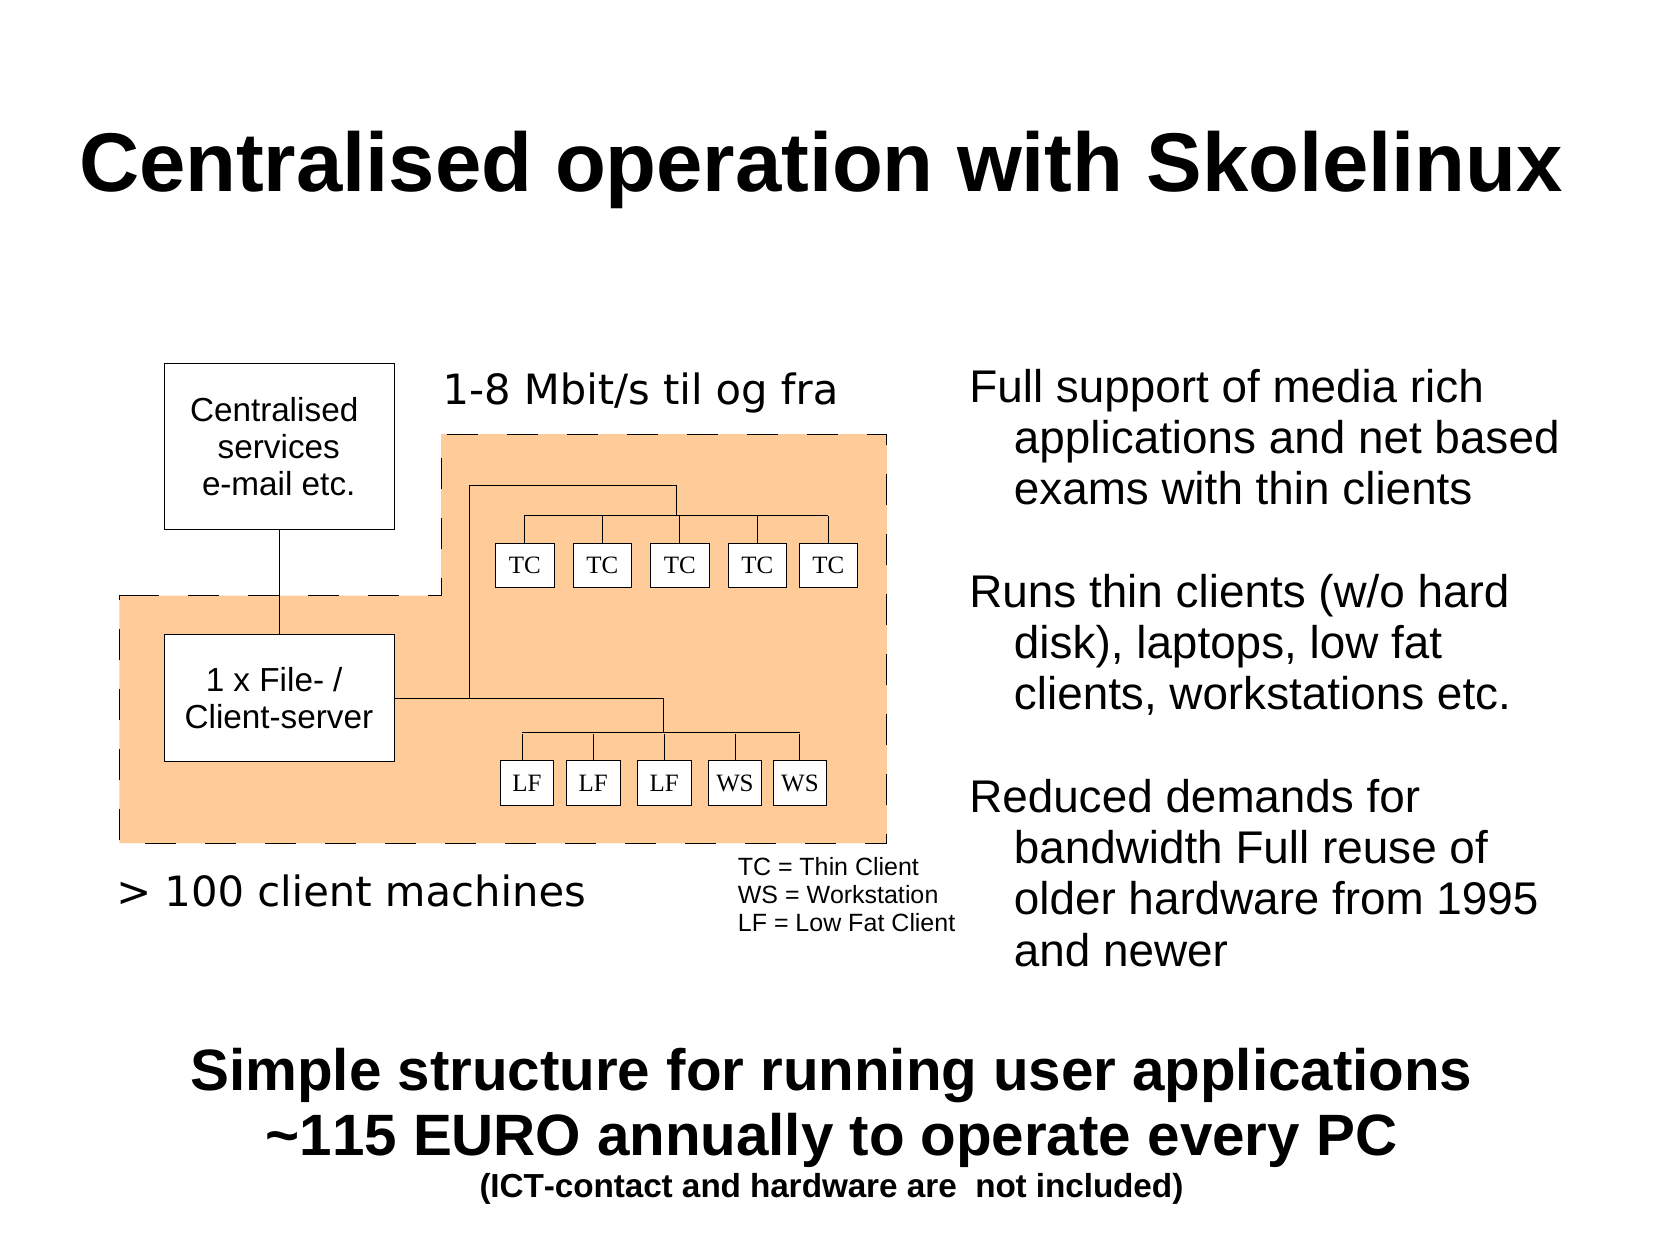

# Centralised operation with Skolelinux
Full support of media rich applications and net based exams with thin clients
Runs thin clients (w/o hard disk), laptops, low fat clients, workstations etc.
Reduced demands for bandwidth Full reuse of older hardware from 1995 and newer
Centralised
services
e-mail etc.
1-8 Mbit/s til og fra
TC
TC
TC
TC
TC
1 x File- /
Client-server
LF
LF
LF
WS
WS
TC = Thin Client
WS = Workstation
LF = Low Fat Client
> 100 client machines
Simple structure for running user applications
~115 EURO annually to operate every PC
(ICT-contact and hardware are not included)